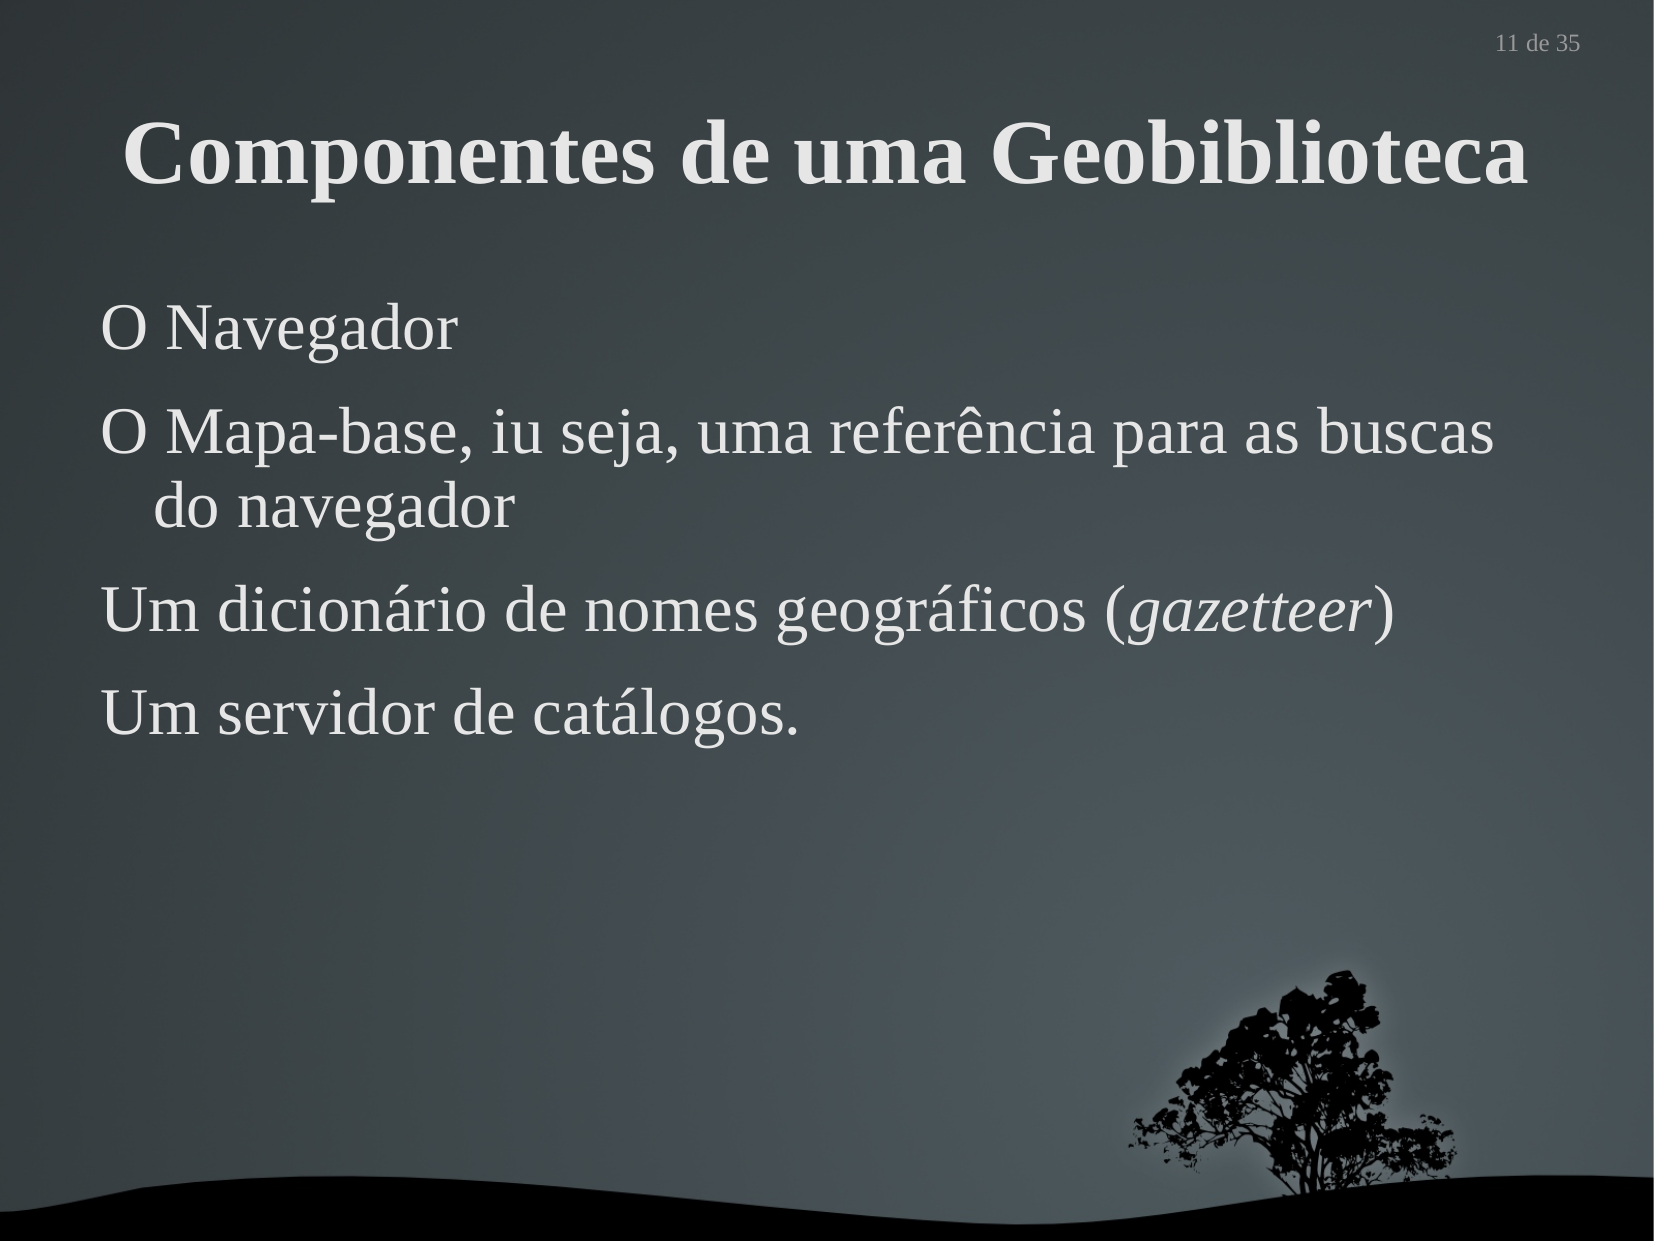

# Componentes de uma Geobiblioteca
O Navegador
O Mapa-base, iu seja, uma referência para as buscas do navegador
Um dicionário de nomes geográficos (gazetteer)
Um servidor de catálogos.